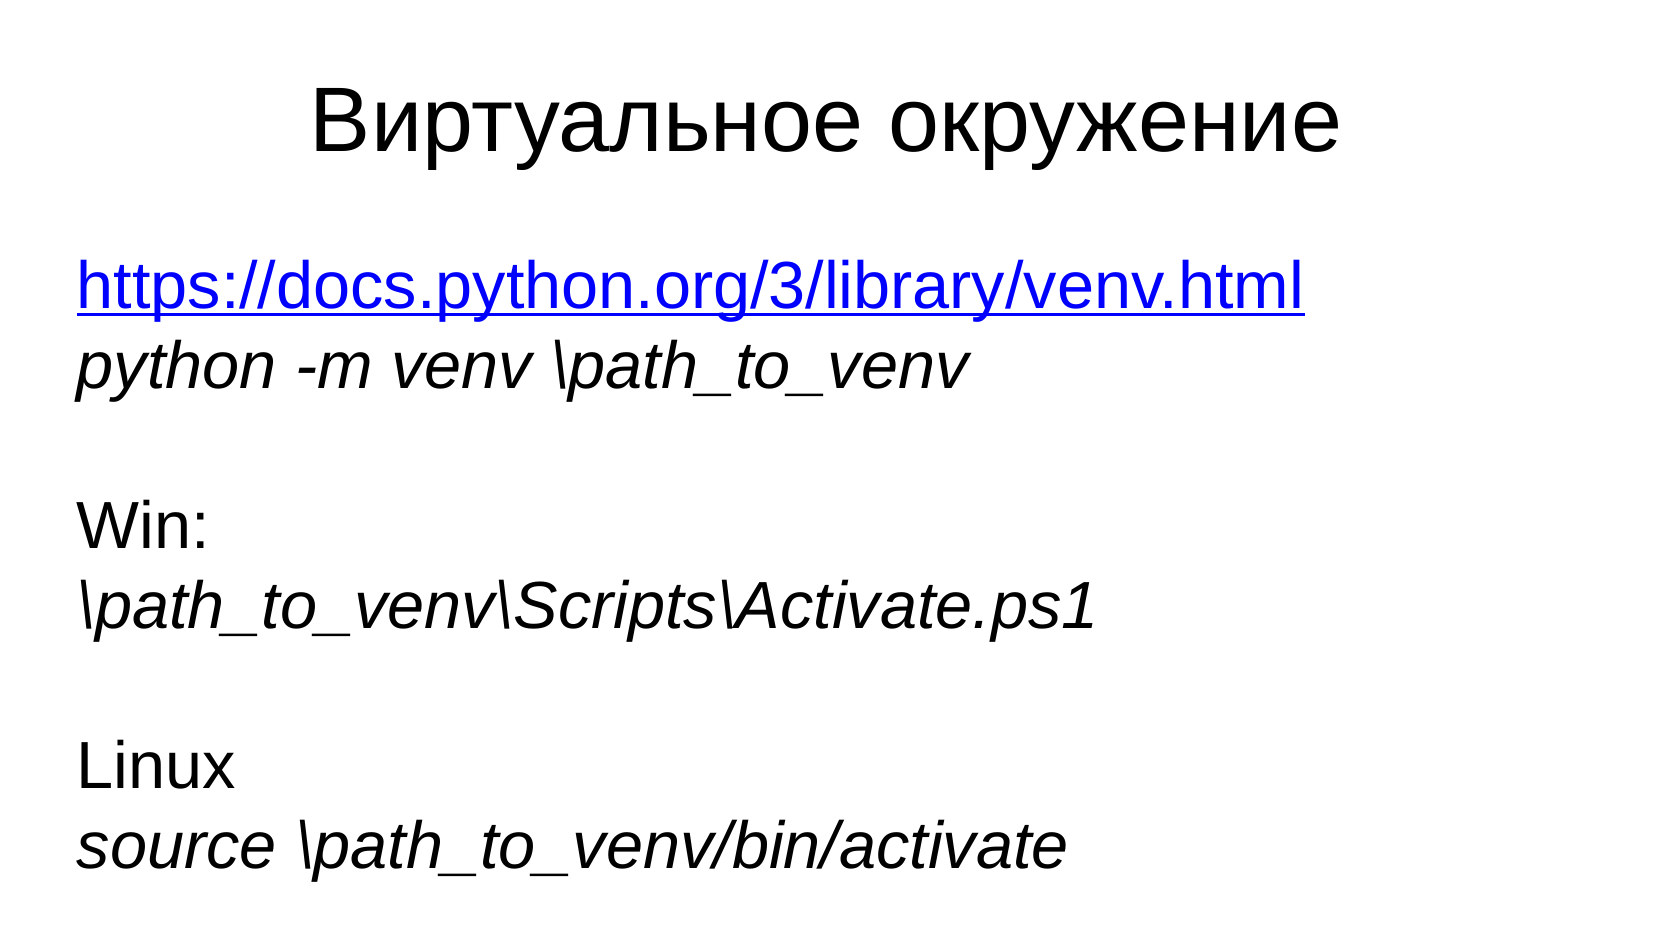

Виртуальное окружение
# https://docs.python.org/3/library/venv.html
python -m venv \path_to_venv
Win:
\path_to_venv\Scripts\Activate.ps1
Linux
source \path_to_venv/bin/activate